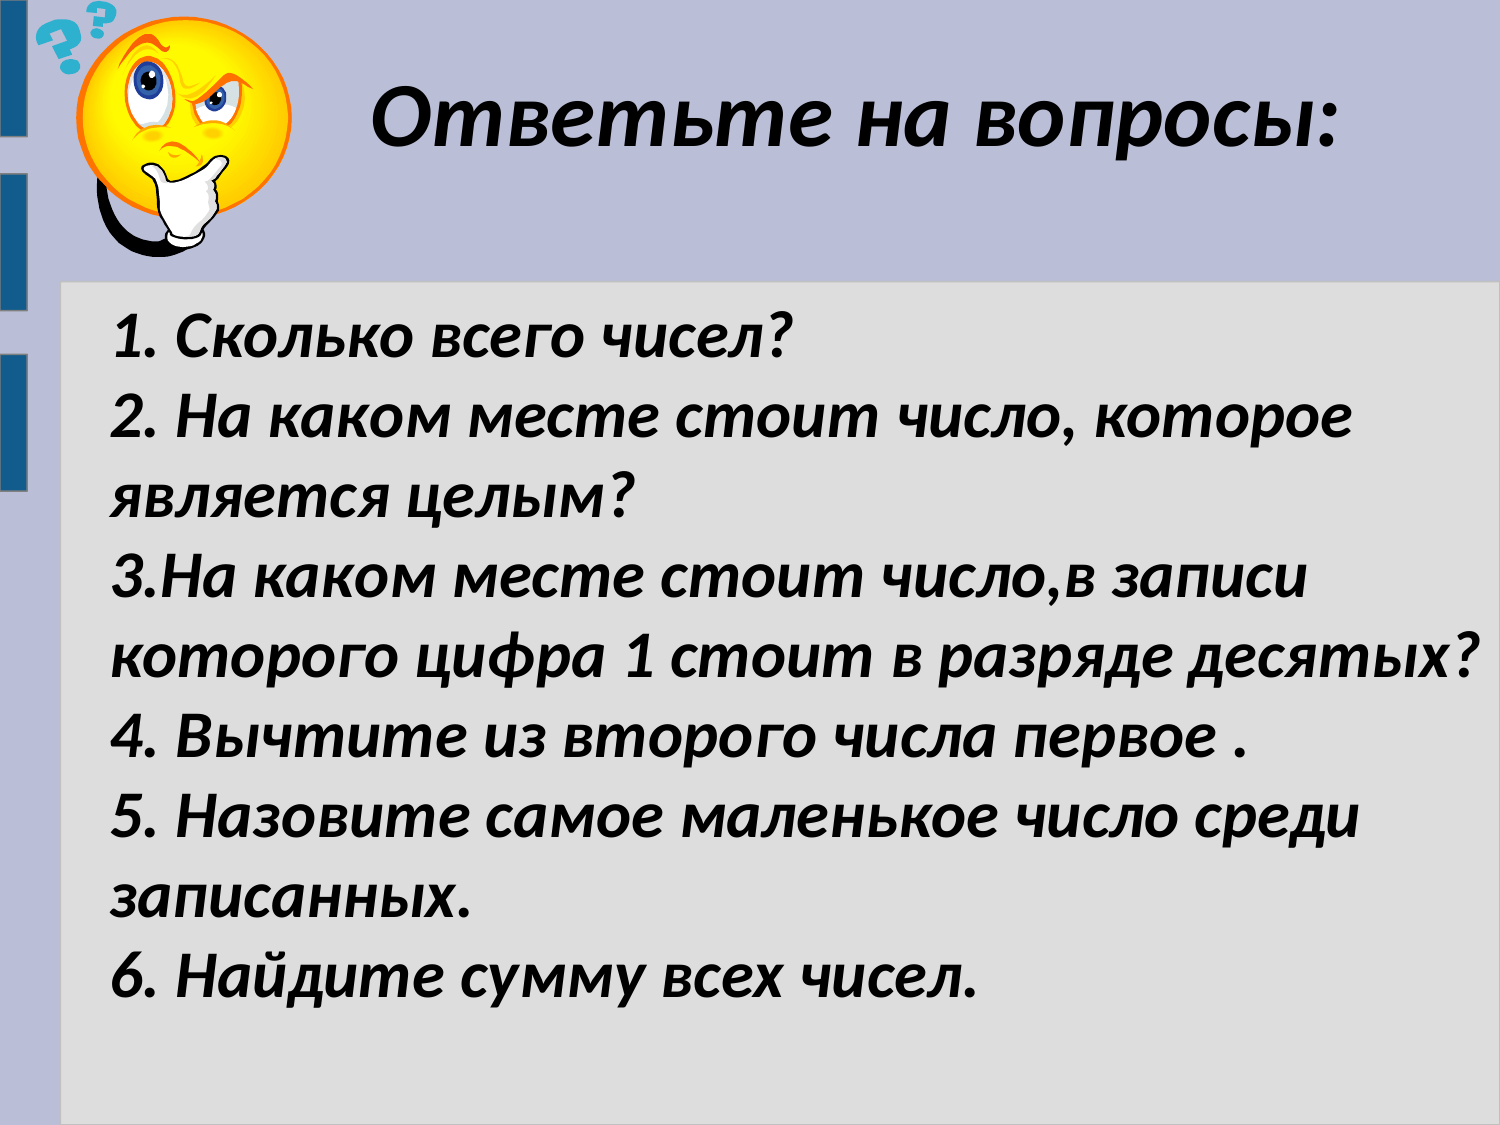

Ответьте на вопросы:
1. Сколько всего чисел?
2. На каком месте стоит число, которое является целым?
3.На каком месте стоит число,в записи которого цифра 1 стоит в разряде десятых?
4. Вычтите из второго числа первое .
5. Назовите самое маленькое число среди записанных.
6. Найдите сумму всех чисел.